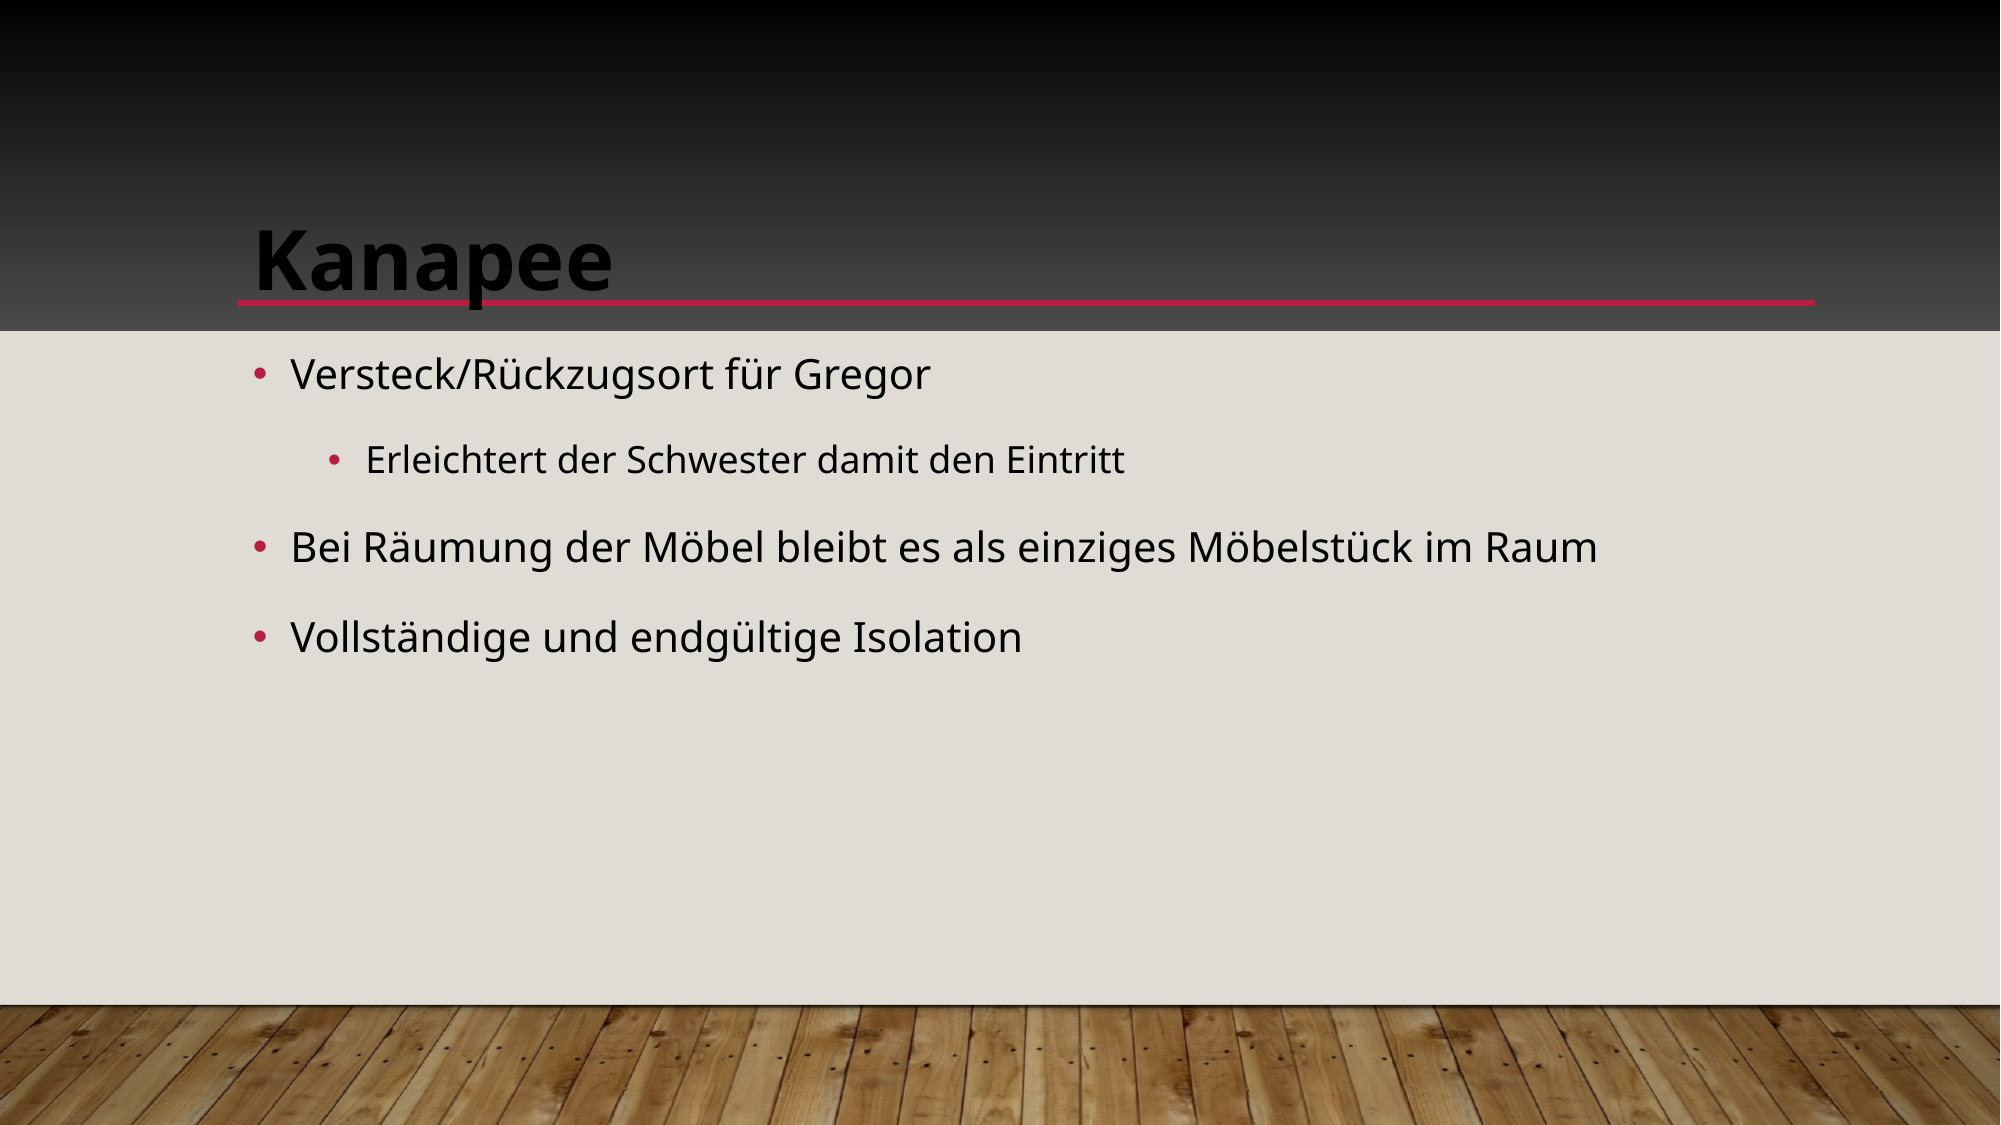

# Kanapee
Versteck/Rückzugsort für Gregor
Erleichtert der Schwester damit den Eintritt
Bei Räumung der Möbel bleibt es als einziges Möbelstück im Raum
Vollständige und endgültige Isolation